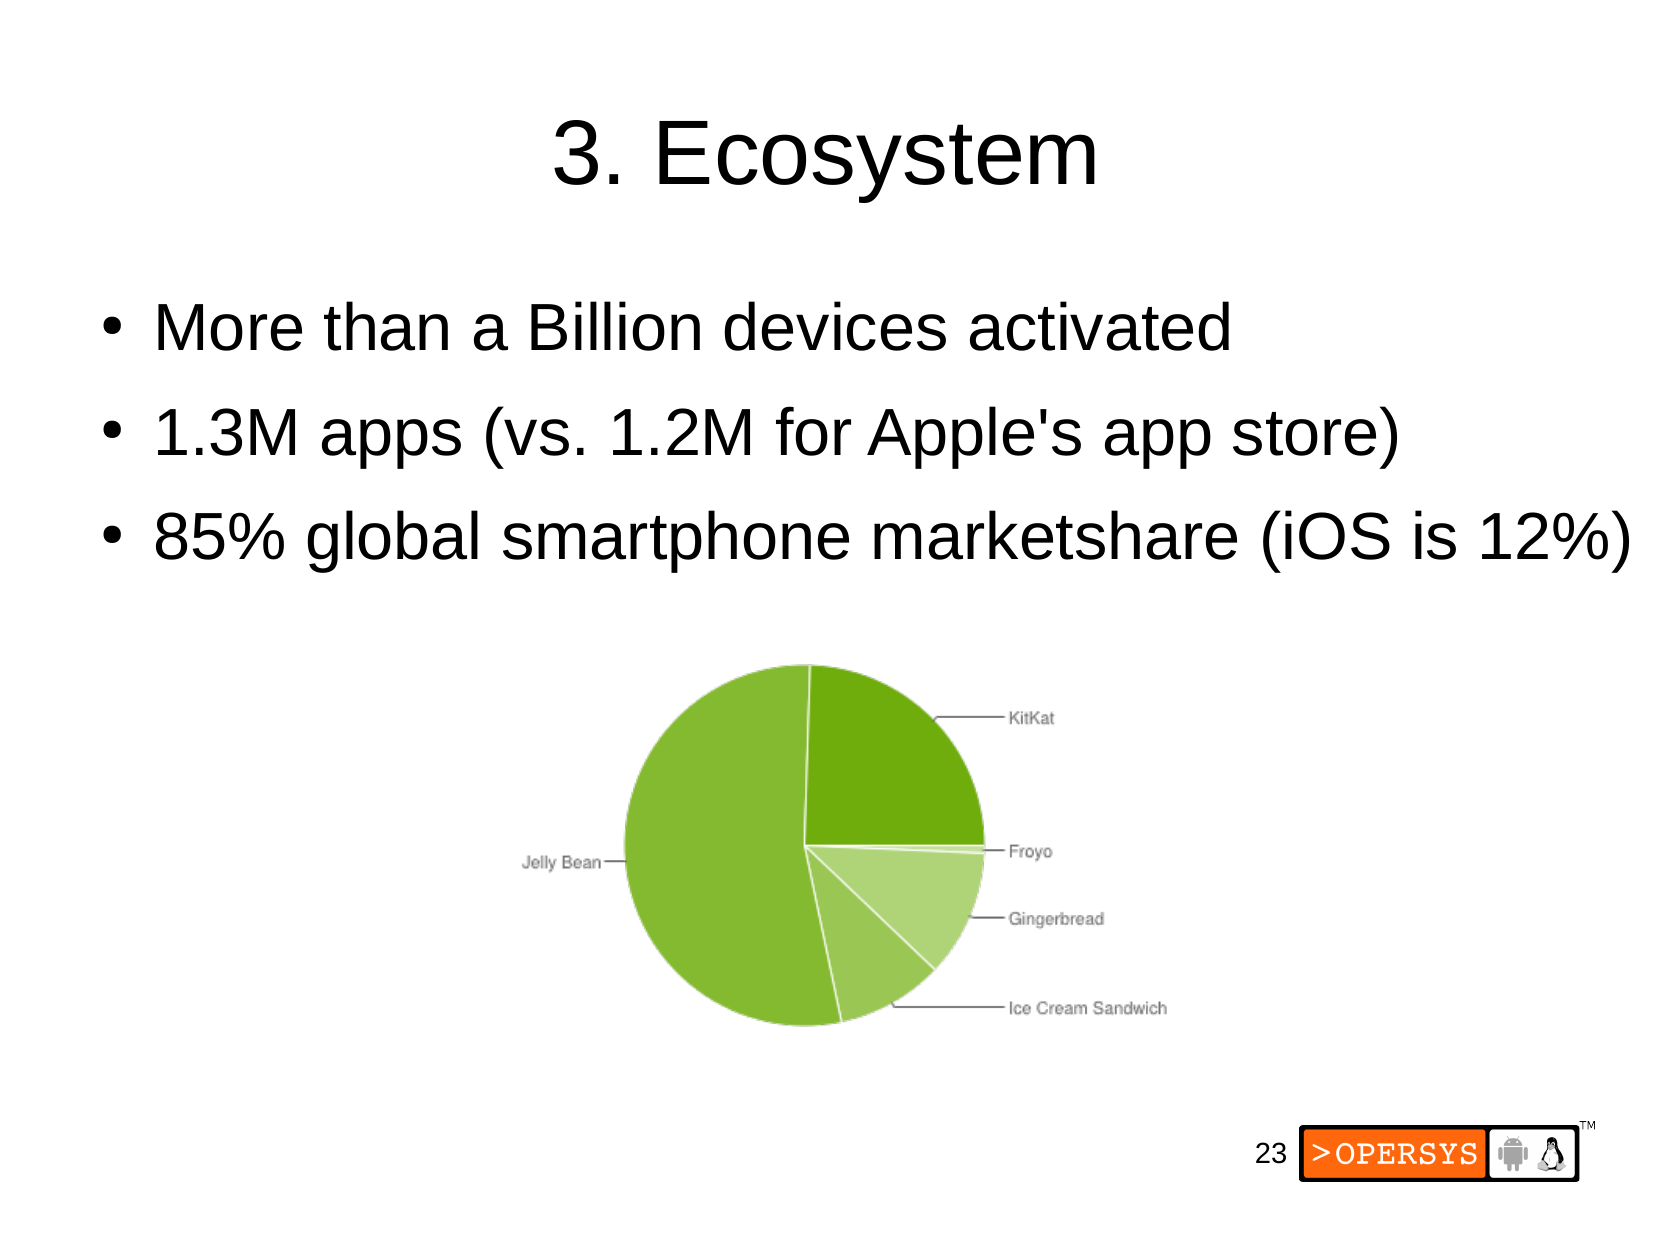

# 3. Ecosystem
More than a Billion devices activated
1.3M apps (vs. 1.2M for Apple's app store)
85% global smartphone marketshare (iOS is 12%)